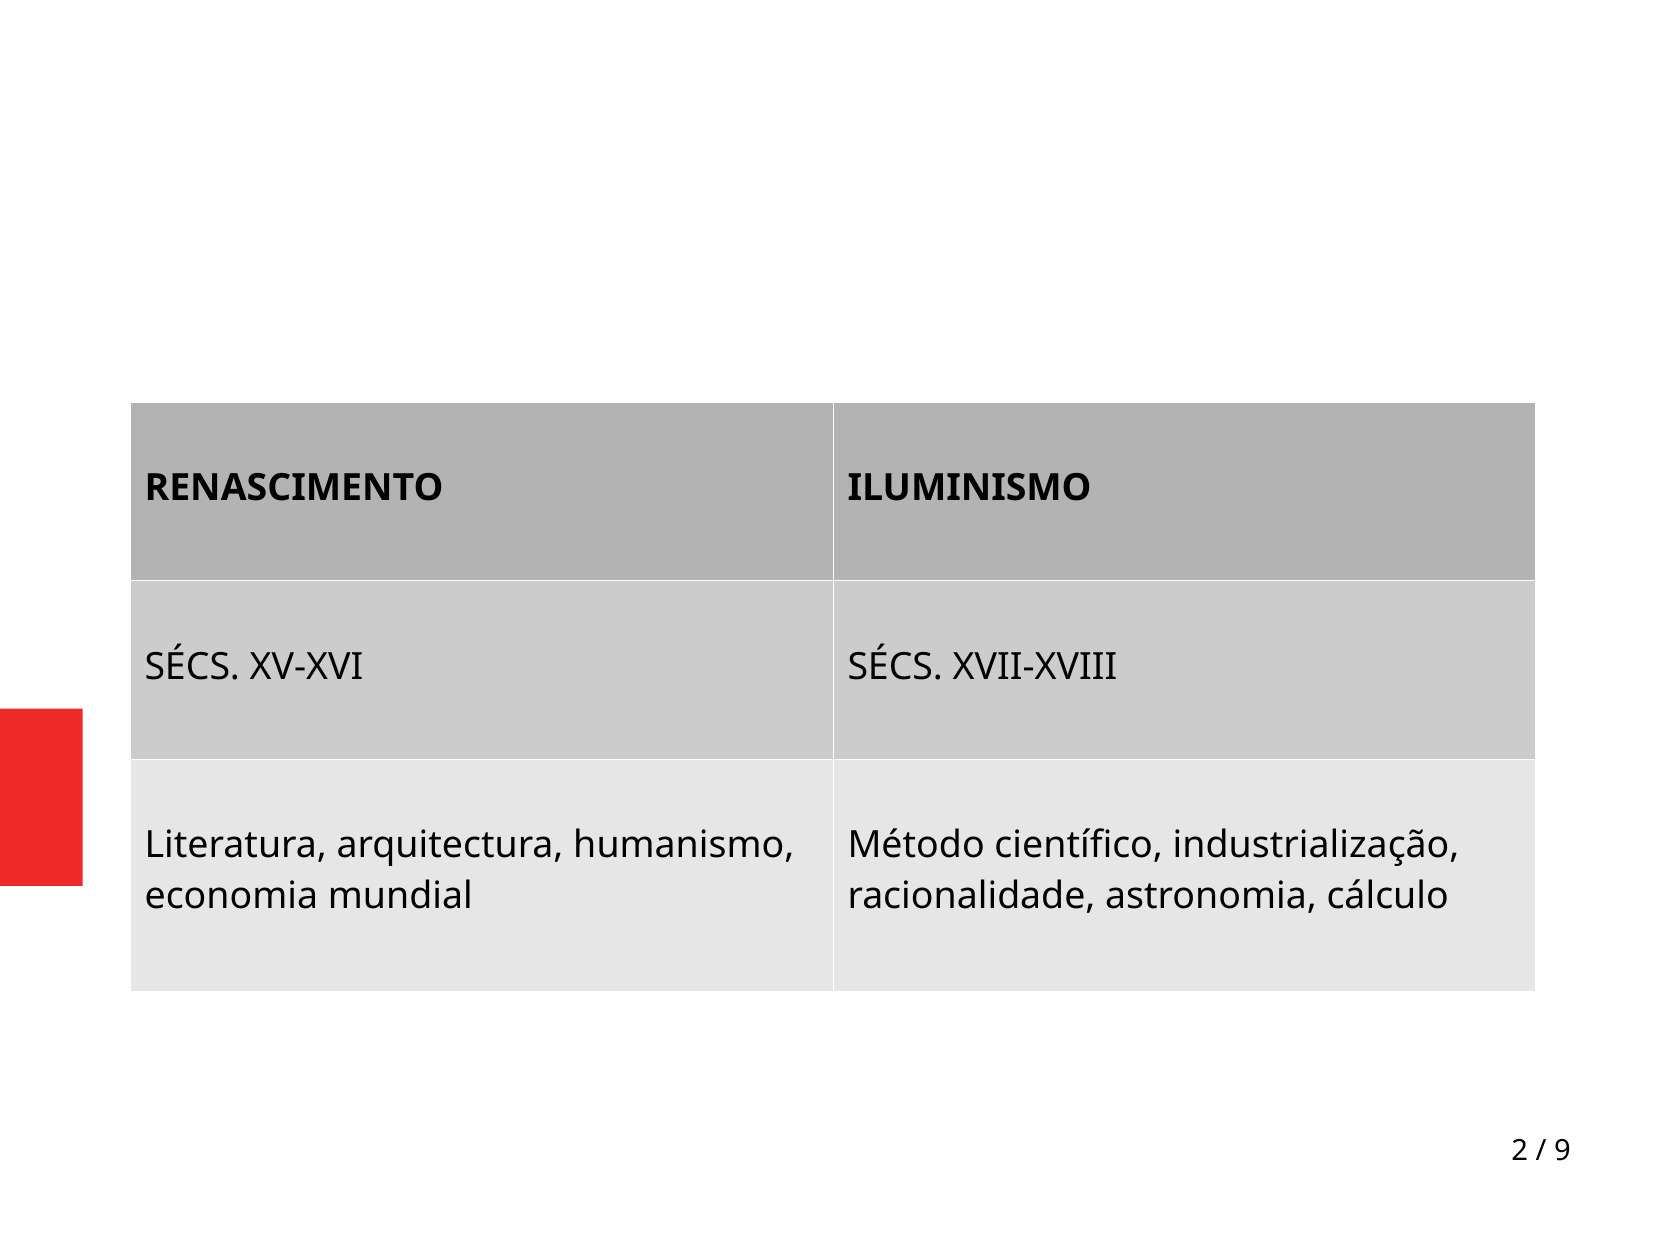

| RENASCIMENTO | ILUMINISMO |
| --- | --- |
| SÉCS. XV-XVI | SÉCS. XVII-XVIII |
| Literatura, arquitectura, humanismo, economia mundial | Método científico, industrialização, racionalidade, astronomia, cálculo |
2